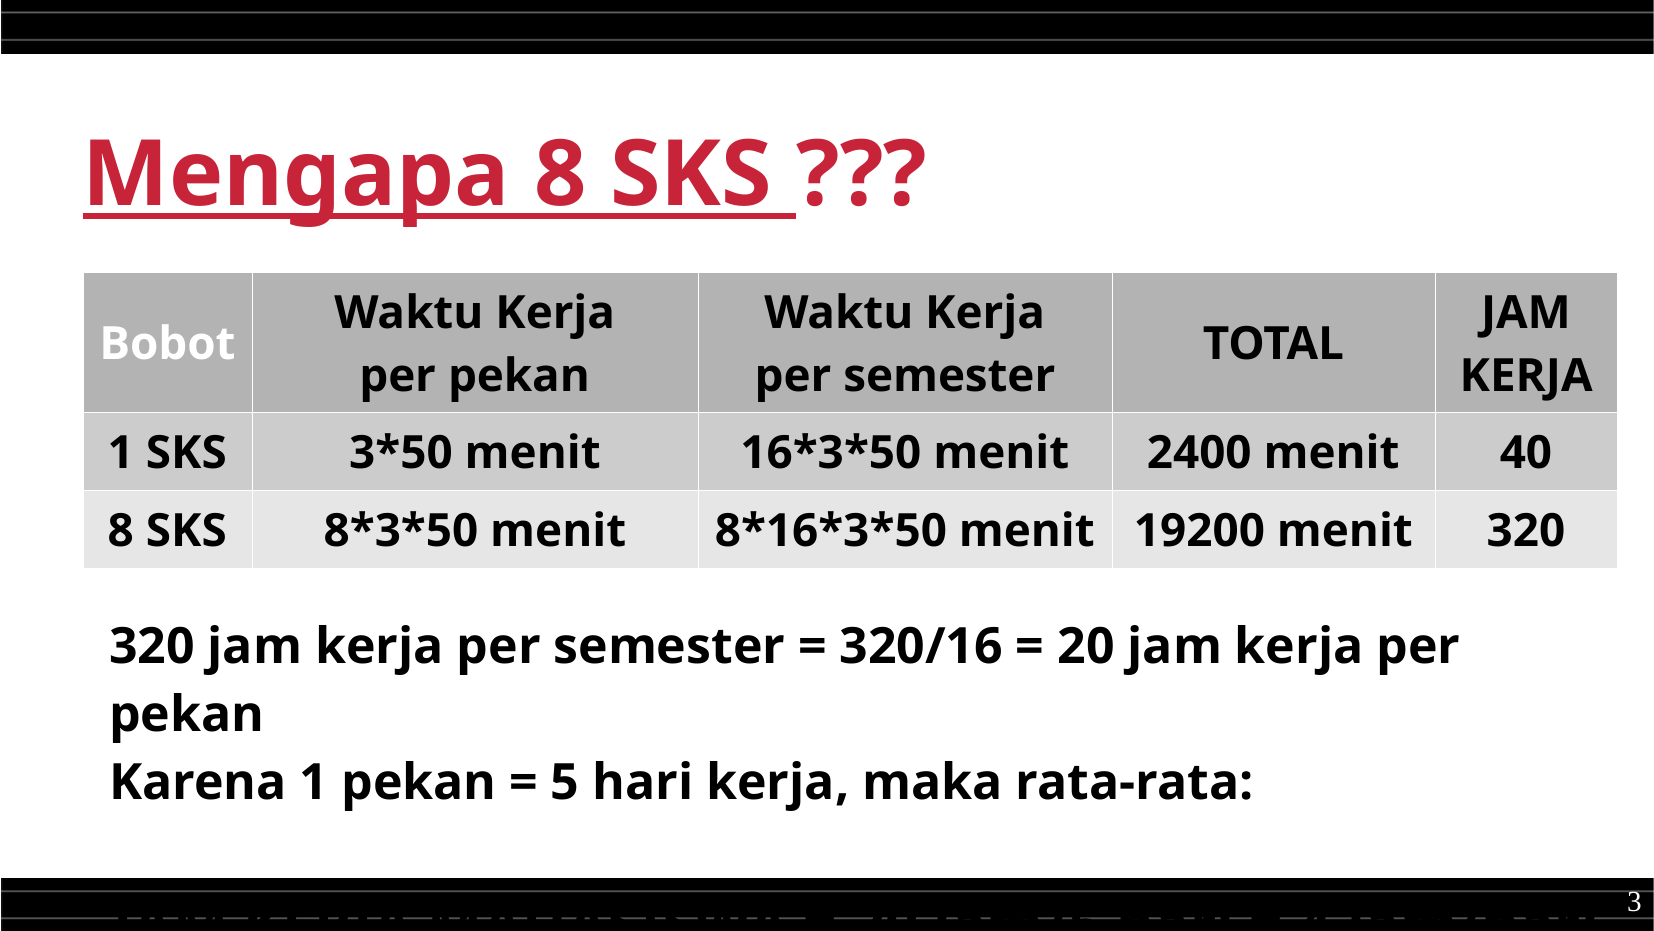

# Mengapa 8 SKS ???
| Bobot | Waktu Kerja per pekan | Waktu Kerja per semester | TOTAL | JAM KERJA |
| --- | --- | --- | --- | --- |
| 1 SKS | 3\*50 menit | 16\*3\*50 menit | 2400 menit | 40 |
| 8 SKS | 8\*3\*50 menit | 8\*16\*3\*50 menit | 19200 menit | 320 |
320 jam kerja per semester = 320/16 = 20 jam kerja per pekan
Karena 1 pekan = 5 hari kerja, maka rata-rata:
JAM KERJA MAHASISWA = 20 jam/5 hari = 4 jam/hari